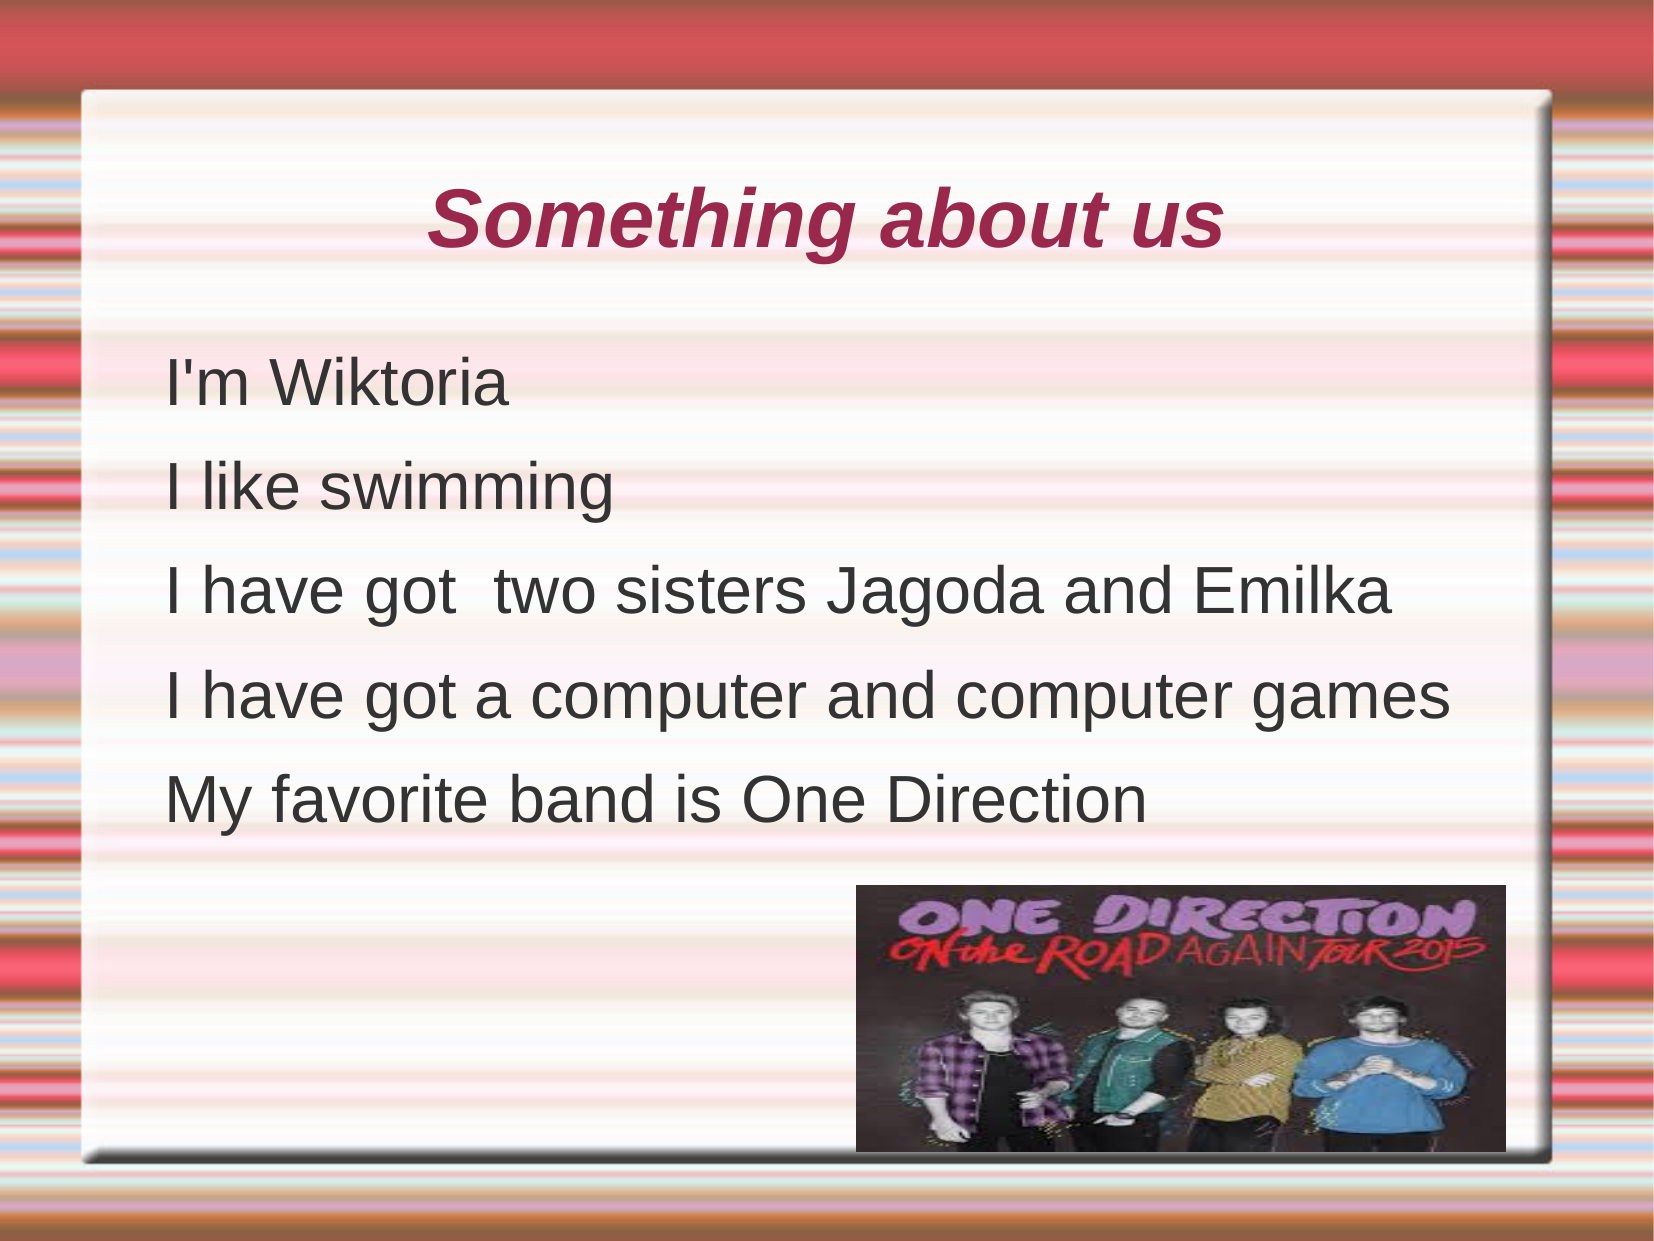

# Something about us
I'm Wiktoria
I like swimming
I have got two sisters Jagoda and Emilka
I have got a computer and computer games
My favorite band is One Direction